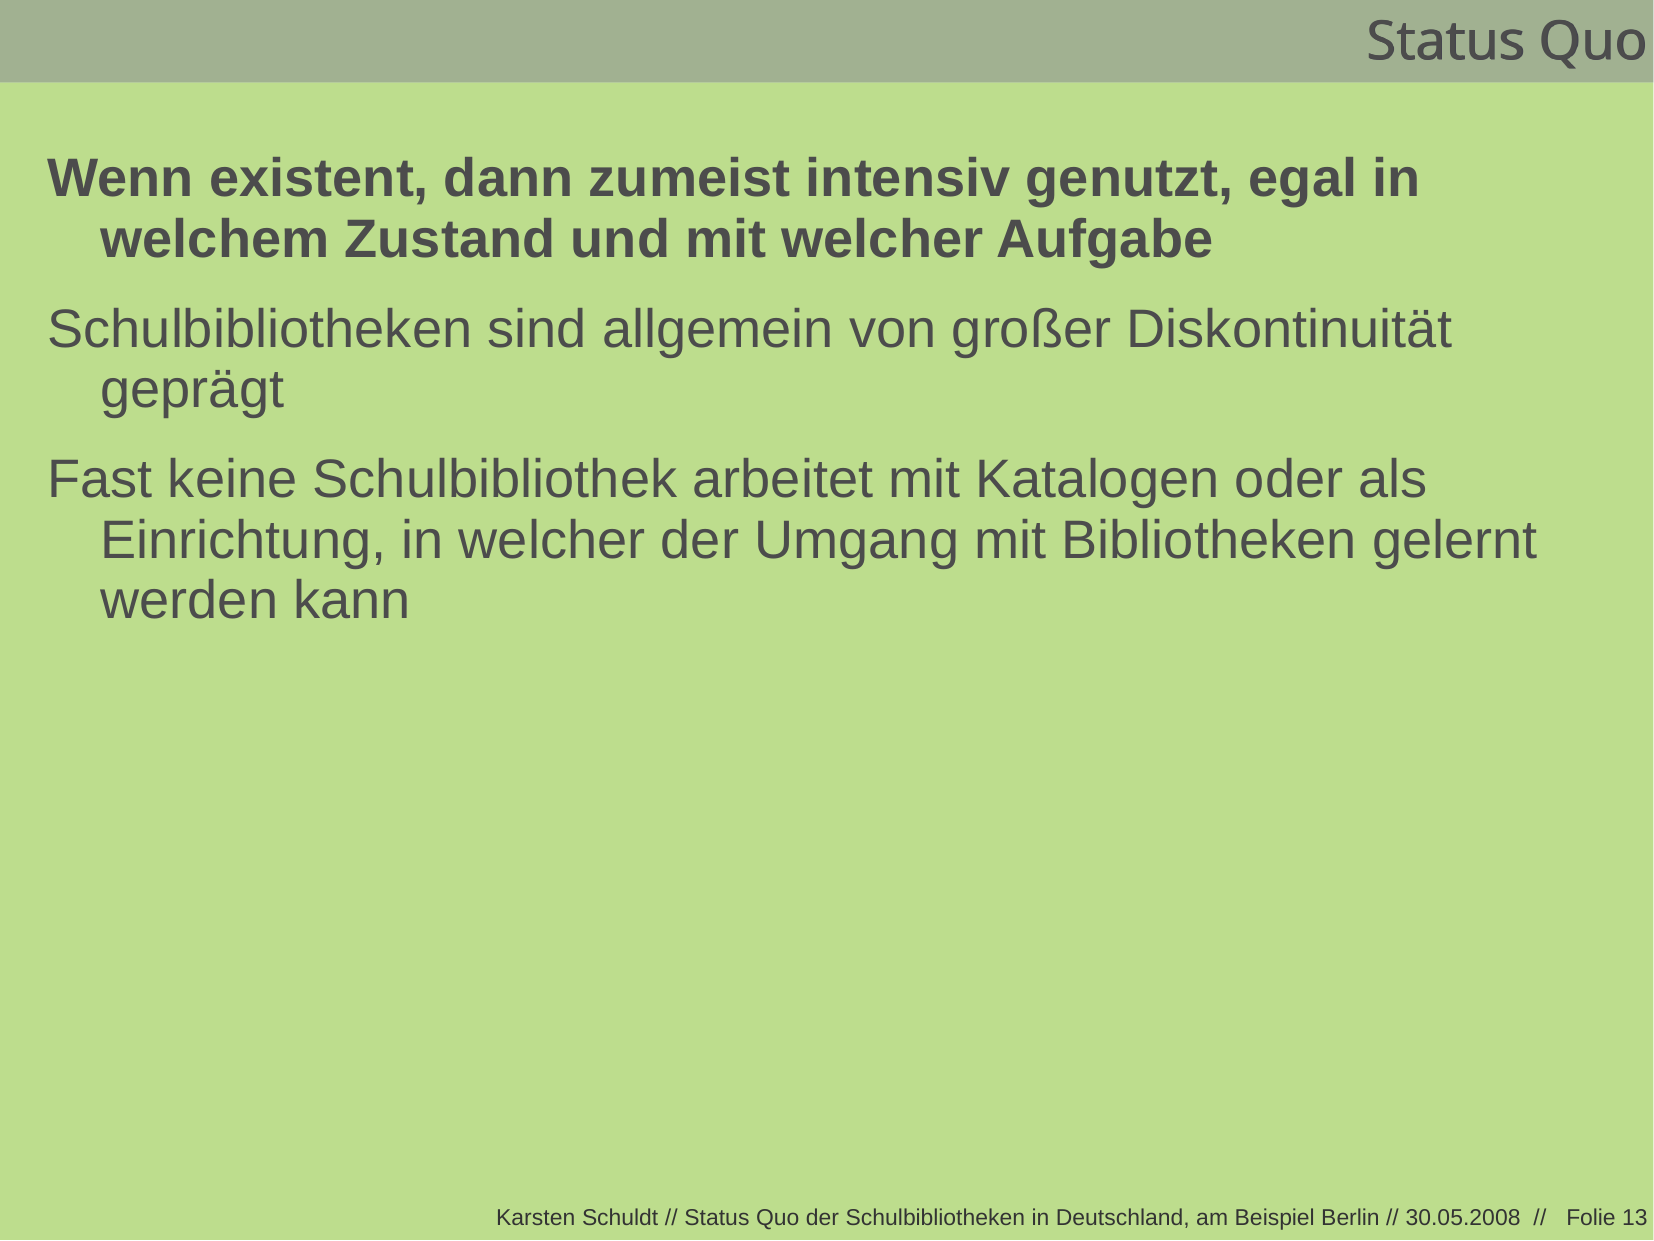

# Status Quo
Wenn existent, dann zumeist intensiv genutzt, egal in welchem Zustand und mit welcher Aufgabe
Schulbibliotheken sind allgemein von großer Diskontinuität geprägt
Fast keine Schulbibliothek arbeitet mit Katalogen oder als Einrichtung, in welcher der Umgang mit Bibliotheken gelernt werden kann
13